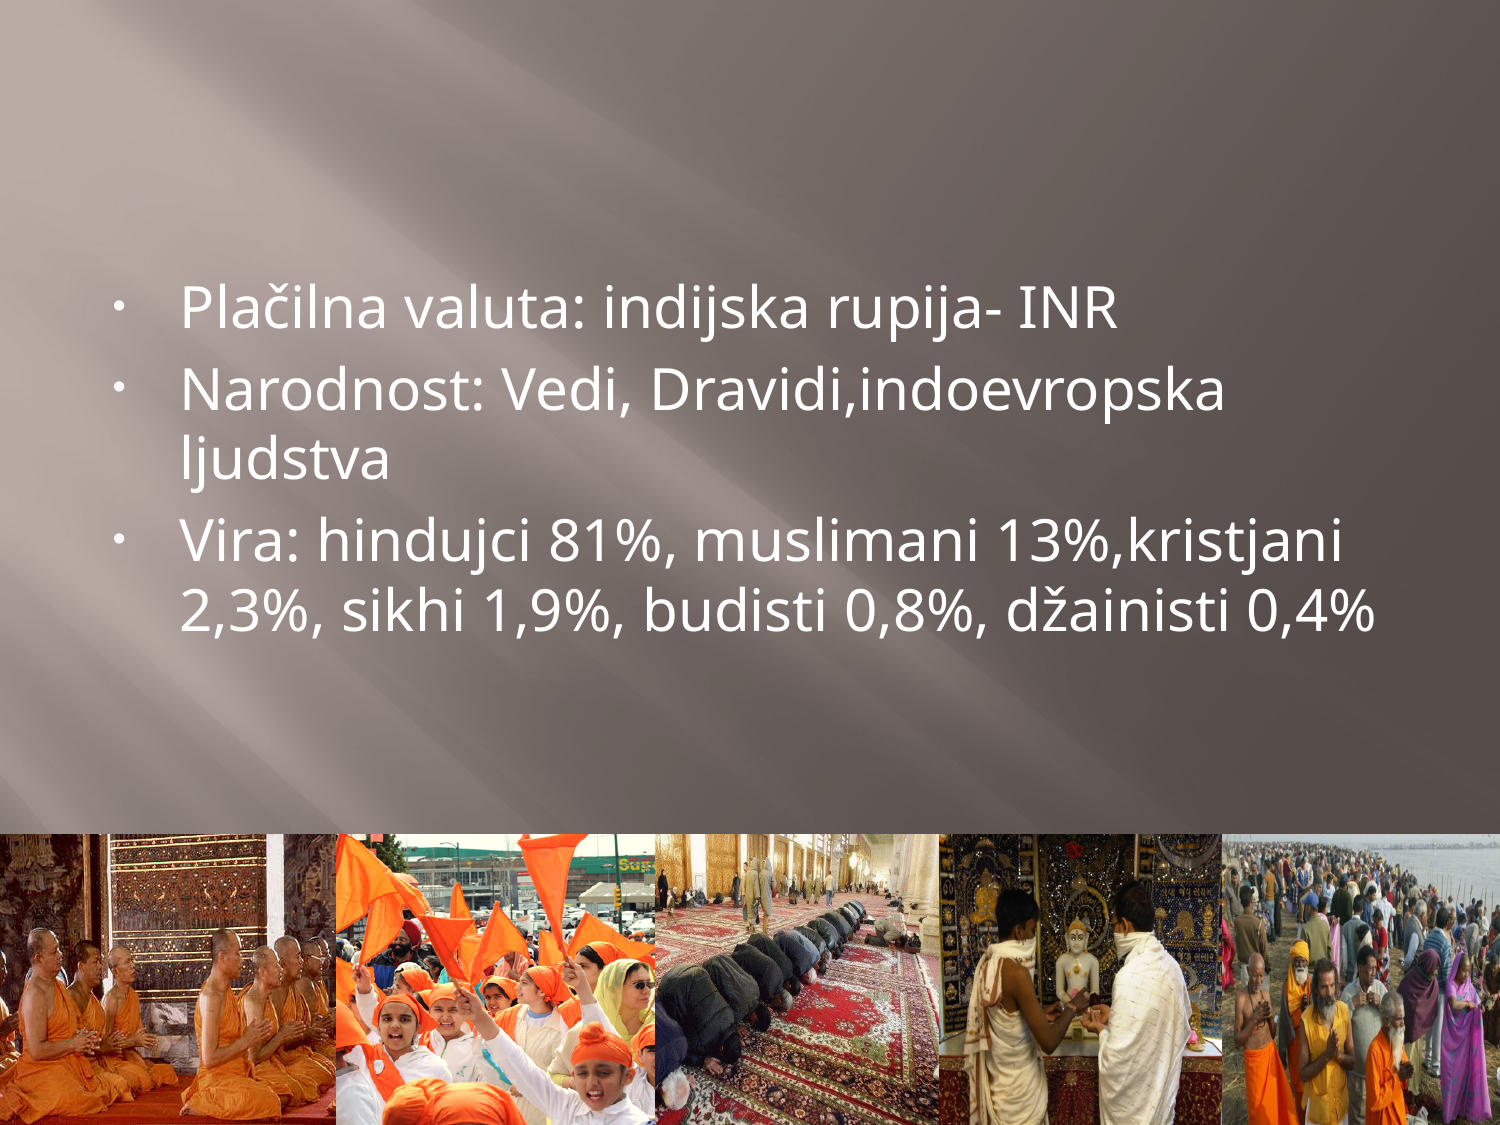

#
Plačilna valuta: indijska rupija- INR
Narodnost: Vedi, Dravidi,indoevropska ljudstva
Vira: hindujci 81%, muslimani 13%,kristjani 2,3%, sikhi 1,9%, budisti 0,8%, džainisti 0,4%